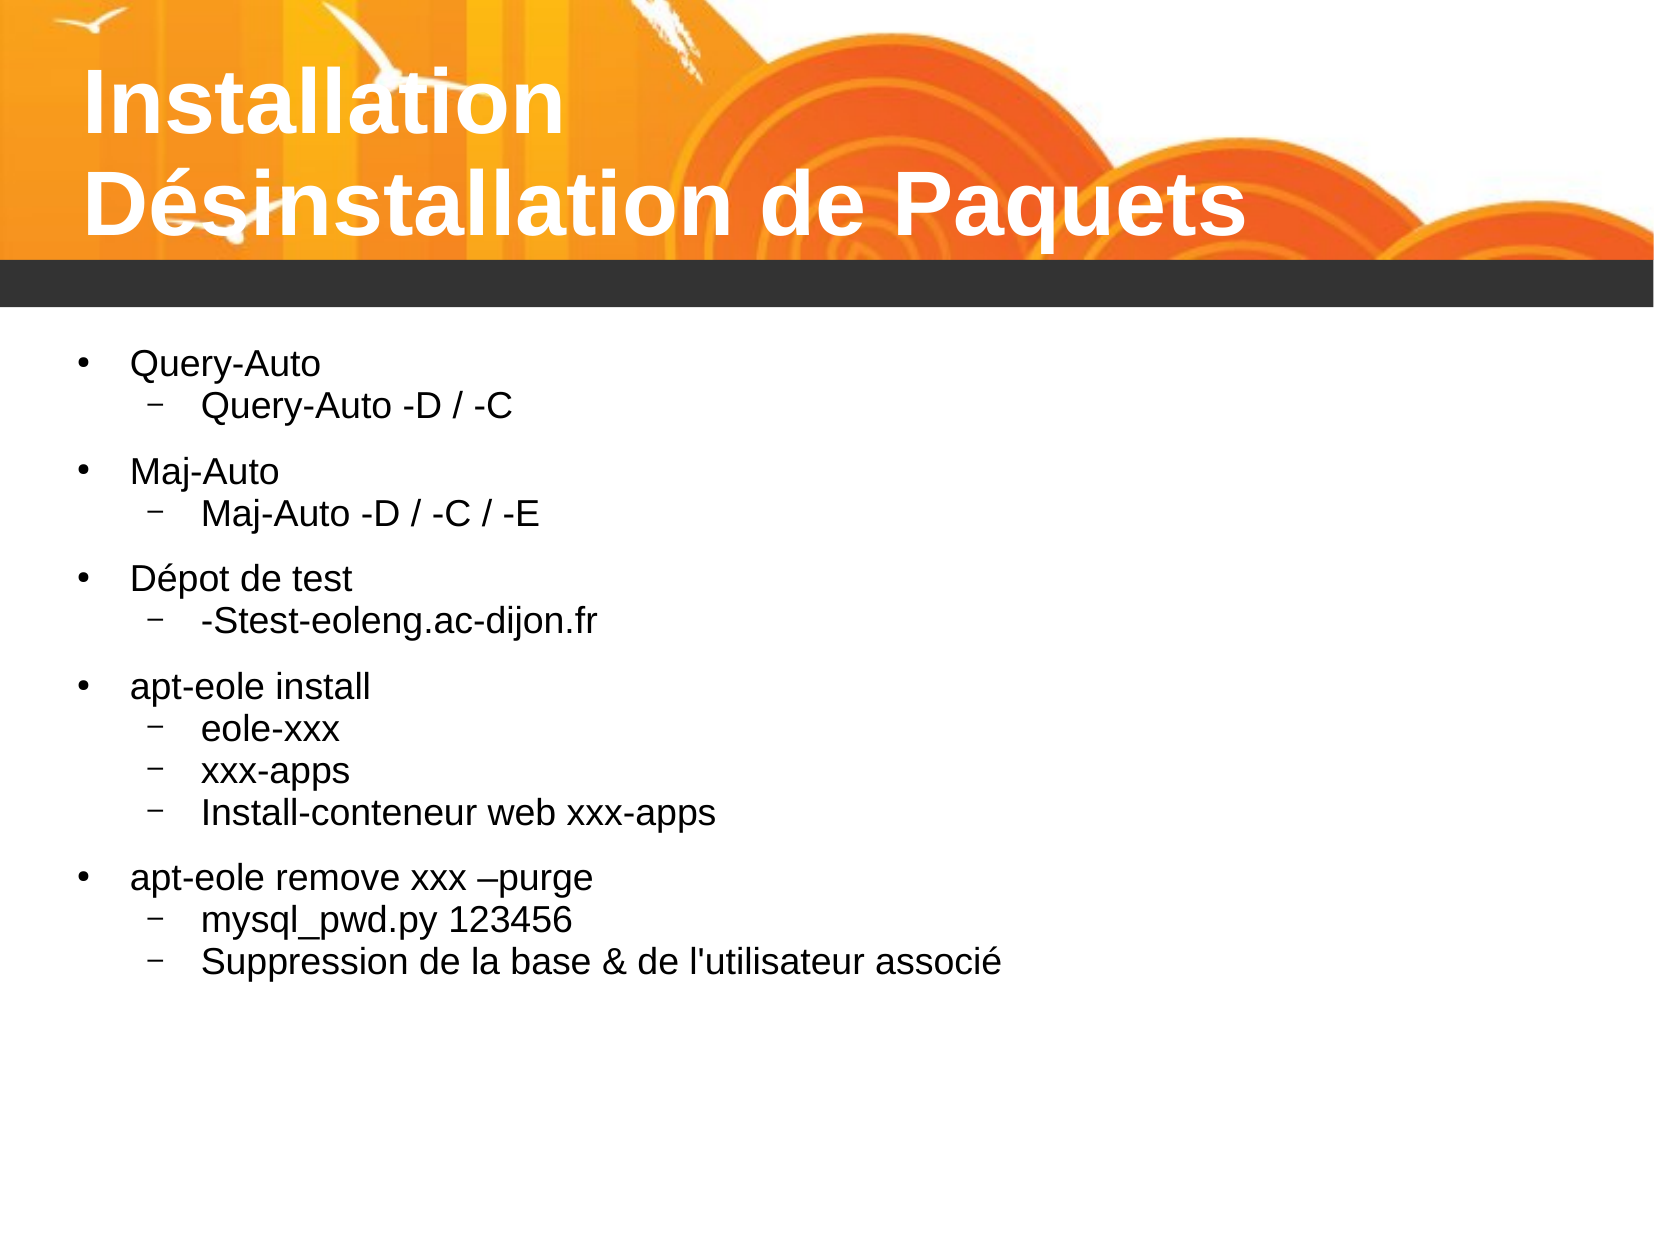

# Installation Désinstallation de Paquets
Query-Auto
Query-Auto -D / -C
Maj-Auto
Maj-Auto -D / -C / -E
Dépot de test
-Stest-eoleng.ac-dijon.fr
apt-eole install
eole-xxx
xxx-apps
Install-conteneur web xxx-apps
apt-eole remove xxx –purge
mysql_pwd.py 123456
Suppression de la base & de l'utilisateur associé